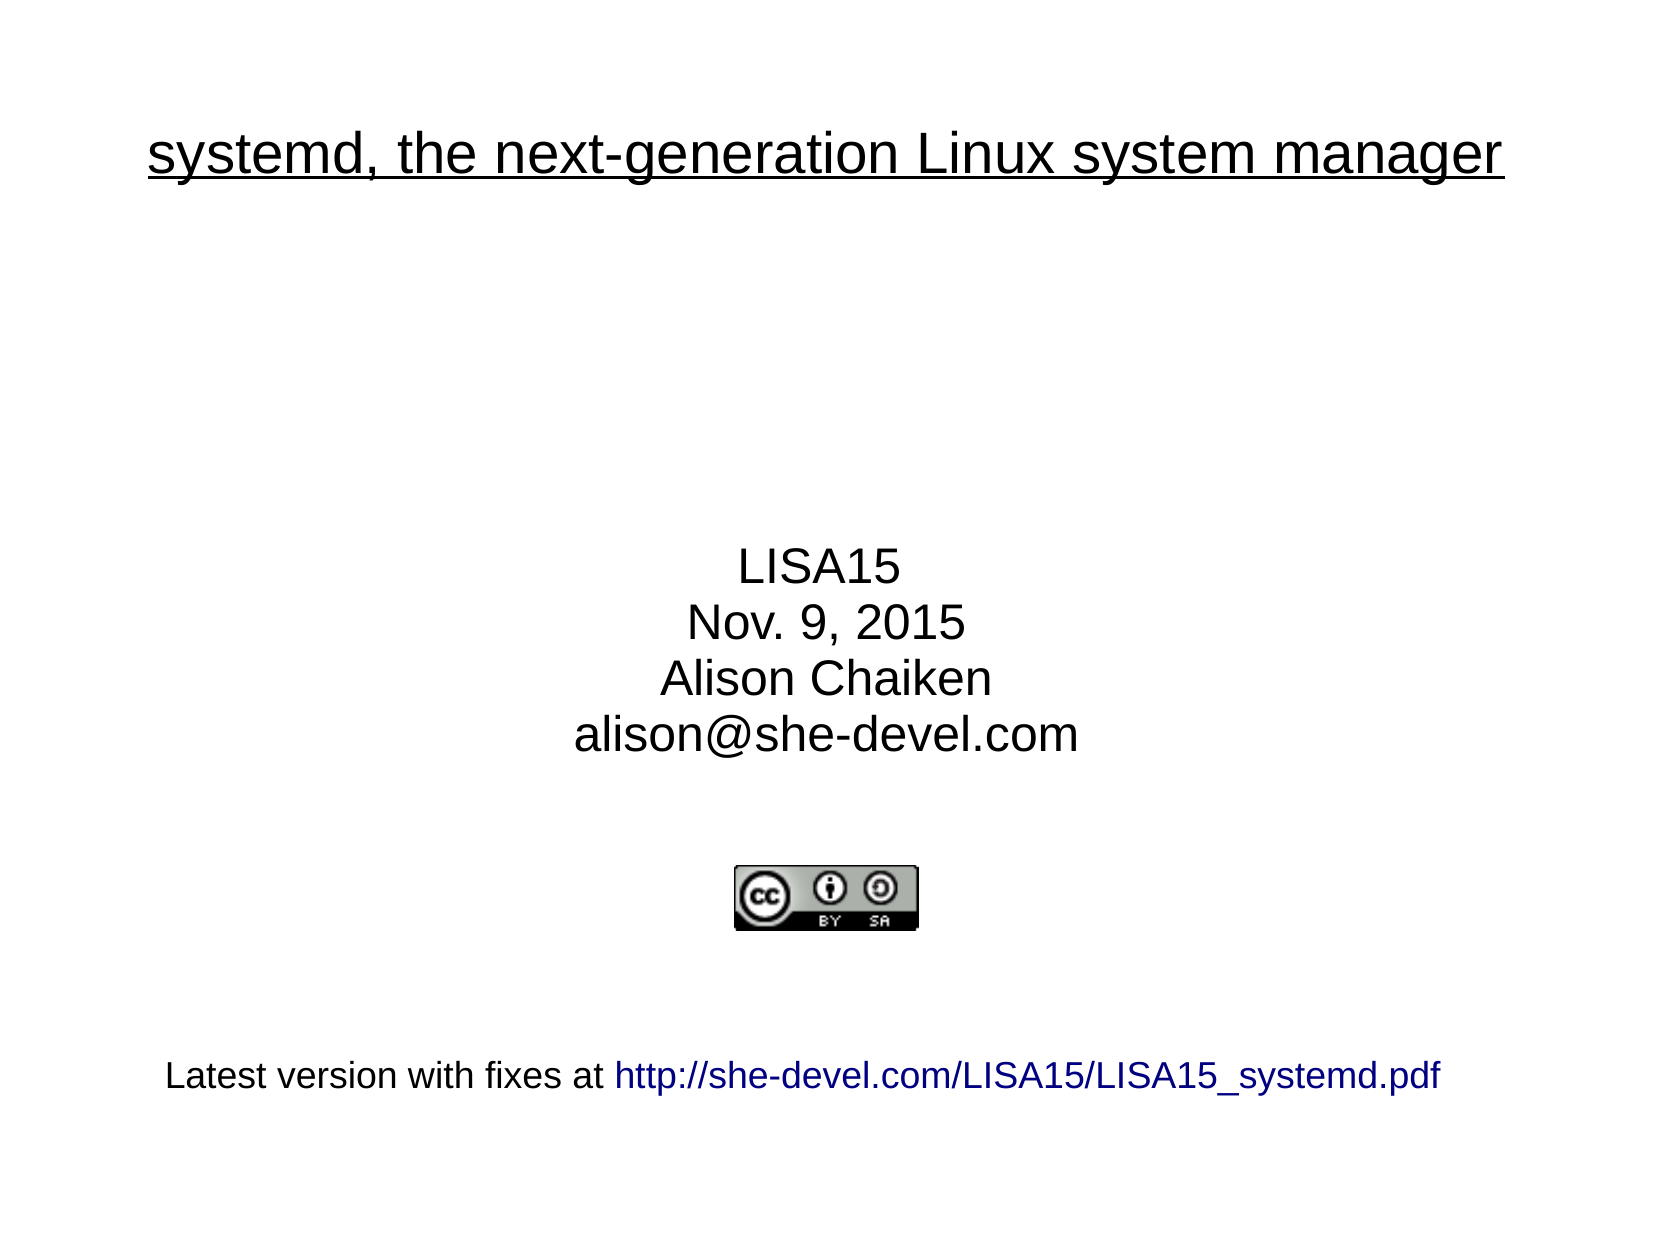

# systemd, the next-generation Linux system manager
LISA15
Nov. 9, 2015
Alison Chaiken
alison@she-devel.com
Latest version with fixes at http://she-devel.com/LISA15/LISA15_systemd.pdf
1